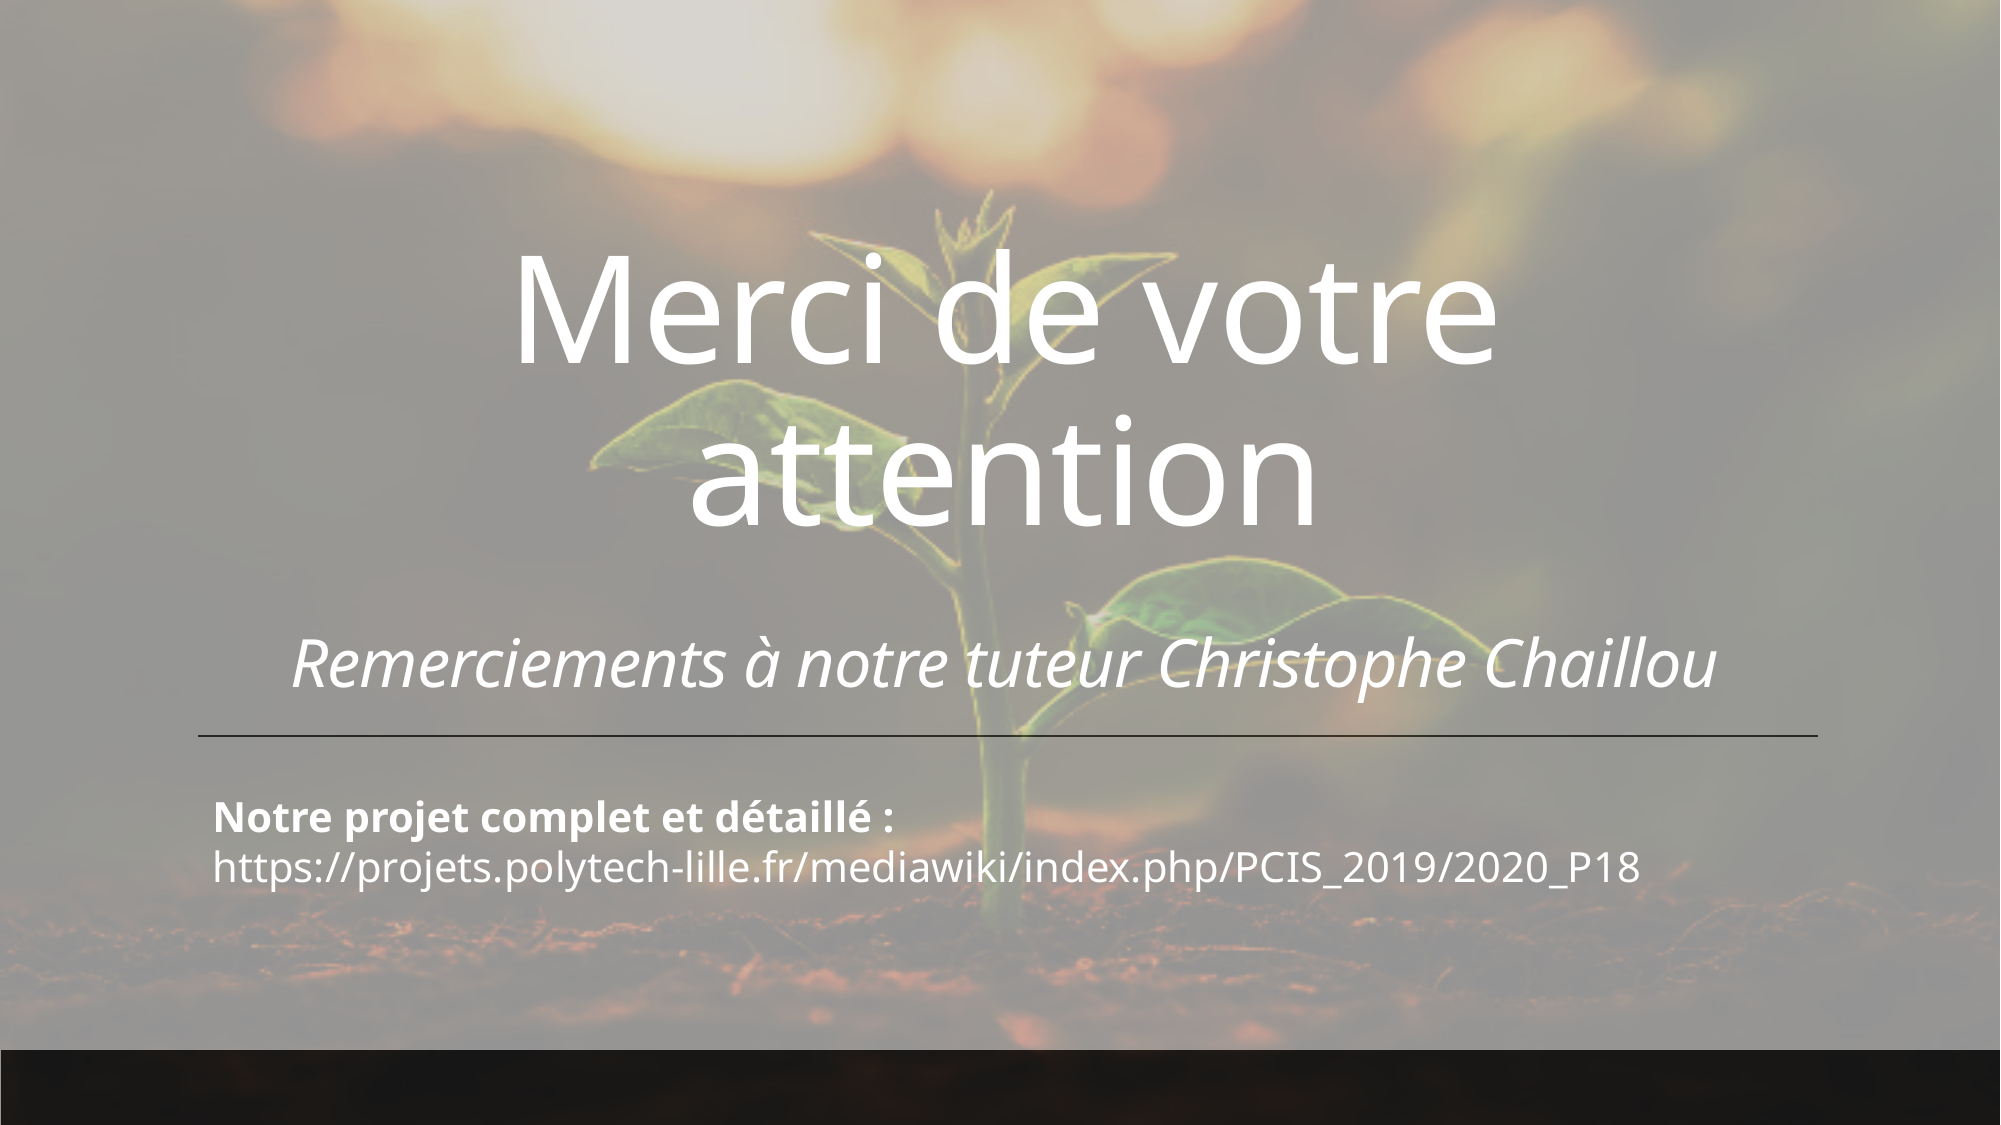

# Merci de votre attention Remerciements à notre tuteur Christophe Chaillou
Notre projet complet et détaillé :
https://projets.polytech-lille.fr/mediawiki/index.php/PCIS_2019/2020_P18